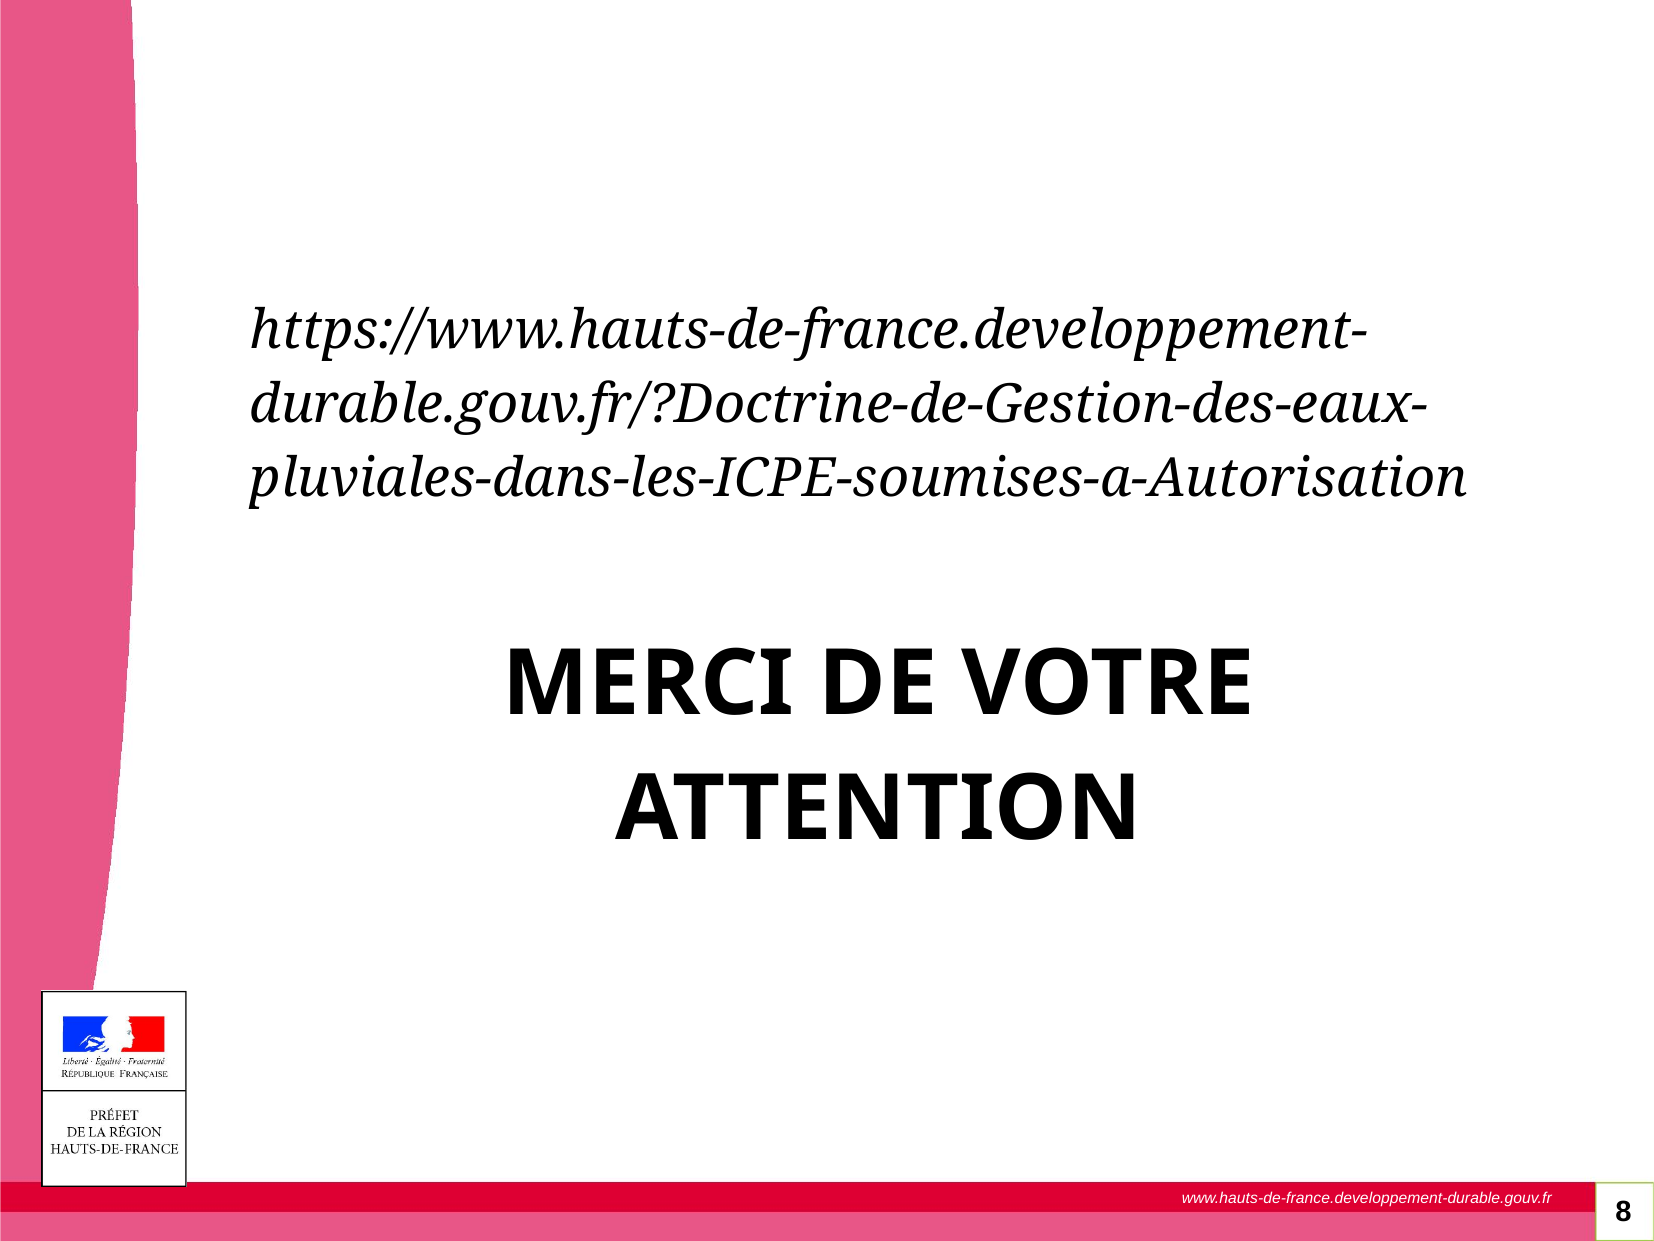

# https://www.hauts-de-france.developpement-durable.gouv.fr/?Doctrine-de-Gestion-des-eaux-pluviales-dans-les-ICPE-soumises-a-Autorisation
MERCI DE VOTRE ATTENTION
8